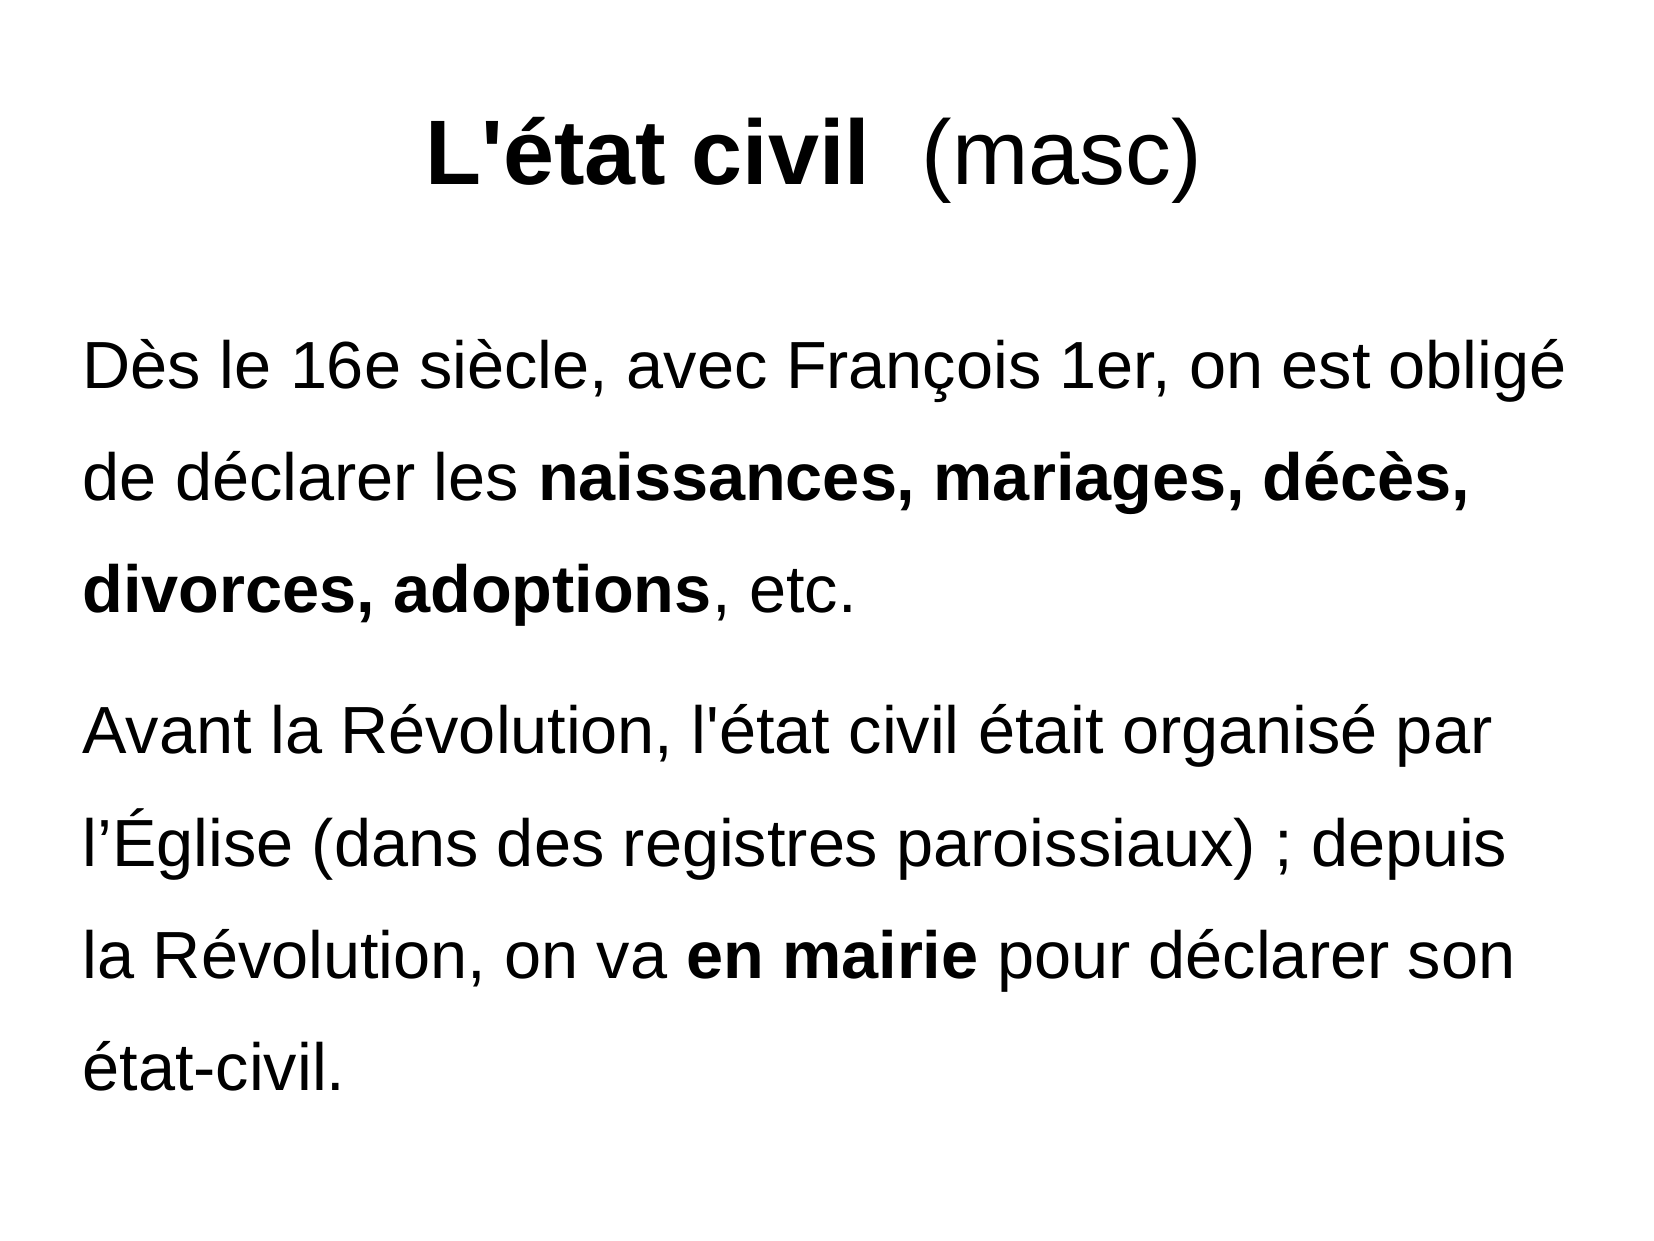

# L'état civil (masc)
Dès le 16e siècle, avec François 1er, on est obligé de déclarer les naissances, mariages, décès, divorces, adoptions, etc.
Avant la Révolution, l'état civil était organisé par l’Église (dans des registres paroissiaux) ; depuis la Révolution, on va en mairie pour déclarer son état-civil.